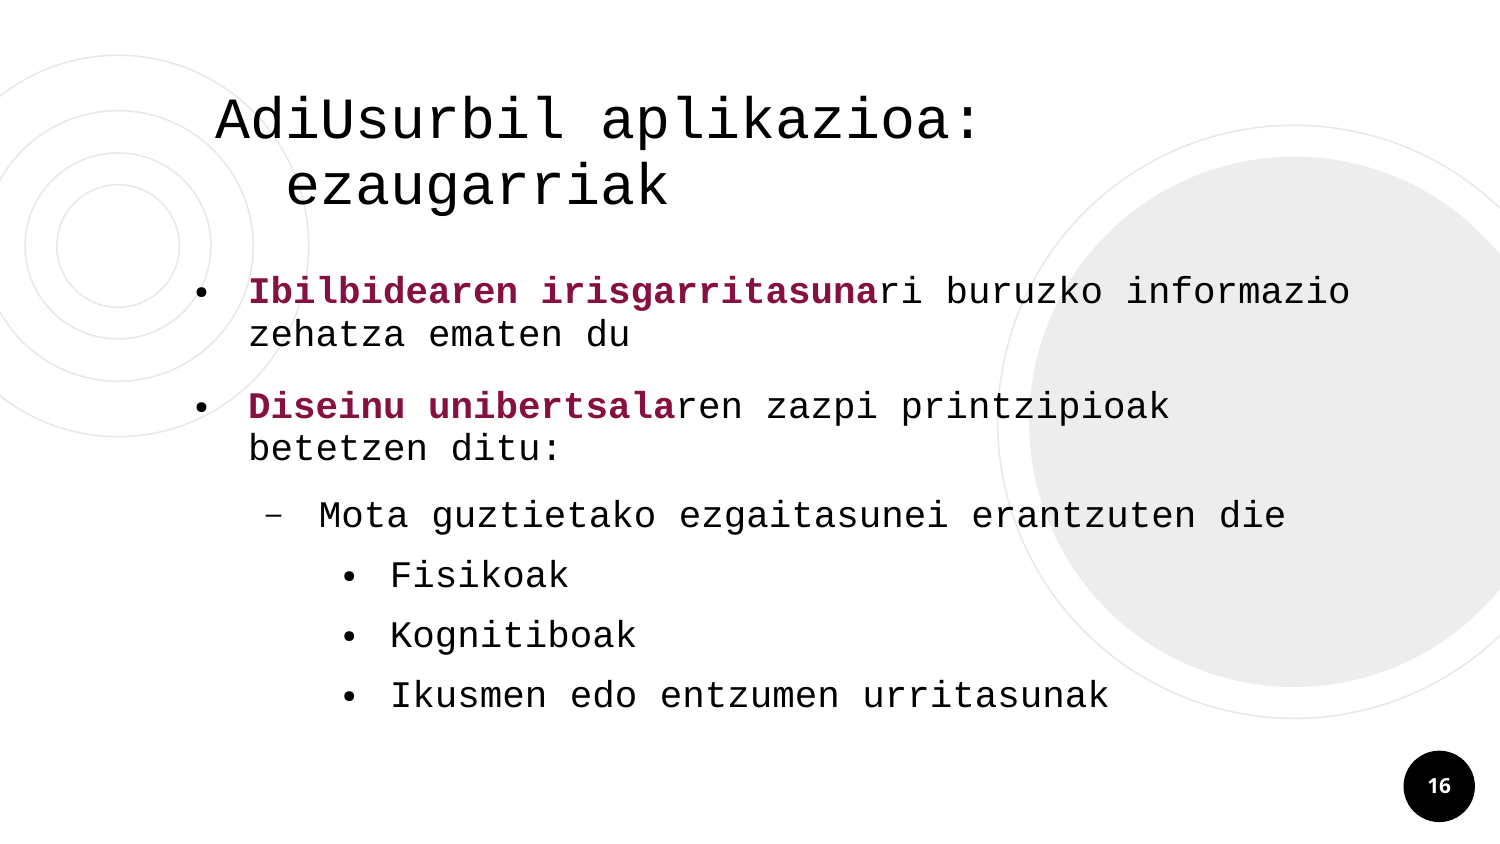

AdiUsurbil aplikazioa:
 ezaugarriak
# Ibilbidearen irisgarritasunari buruzko informazio zehatza ematen du
Diseinu unibertsalaren zazpi printzipioak betetzen ditu:
Mota guztietako ezgaitasunei erantzuten die
Fisikoak
Kognitiboak
Ikusmen edo entzumen urritasunak